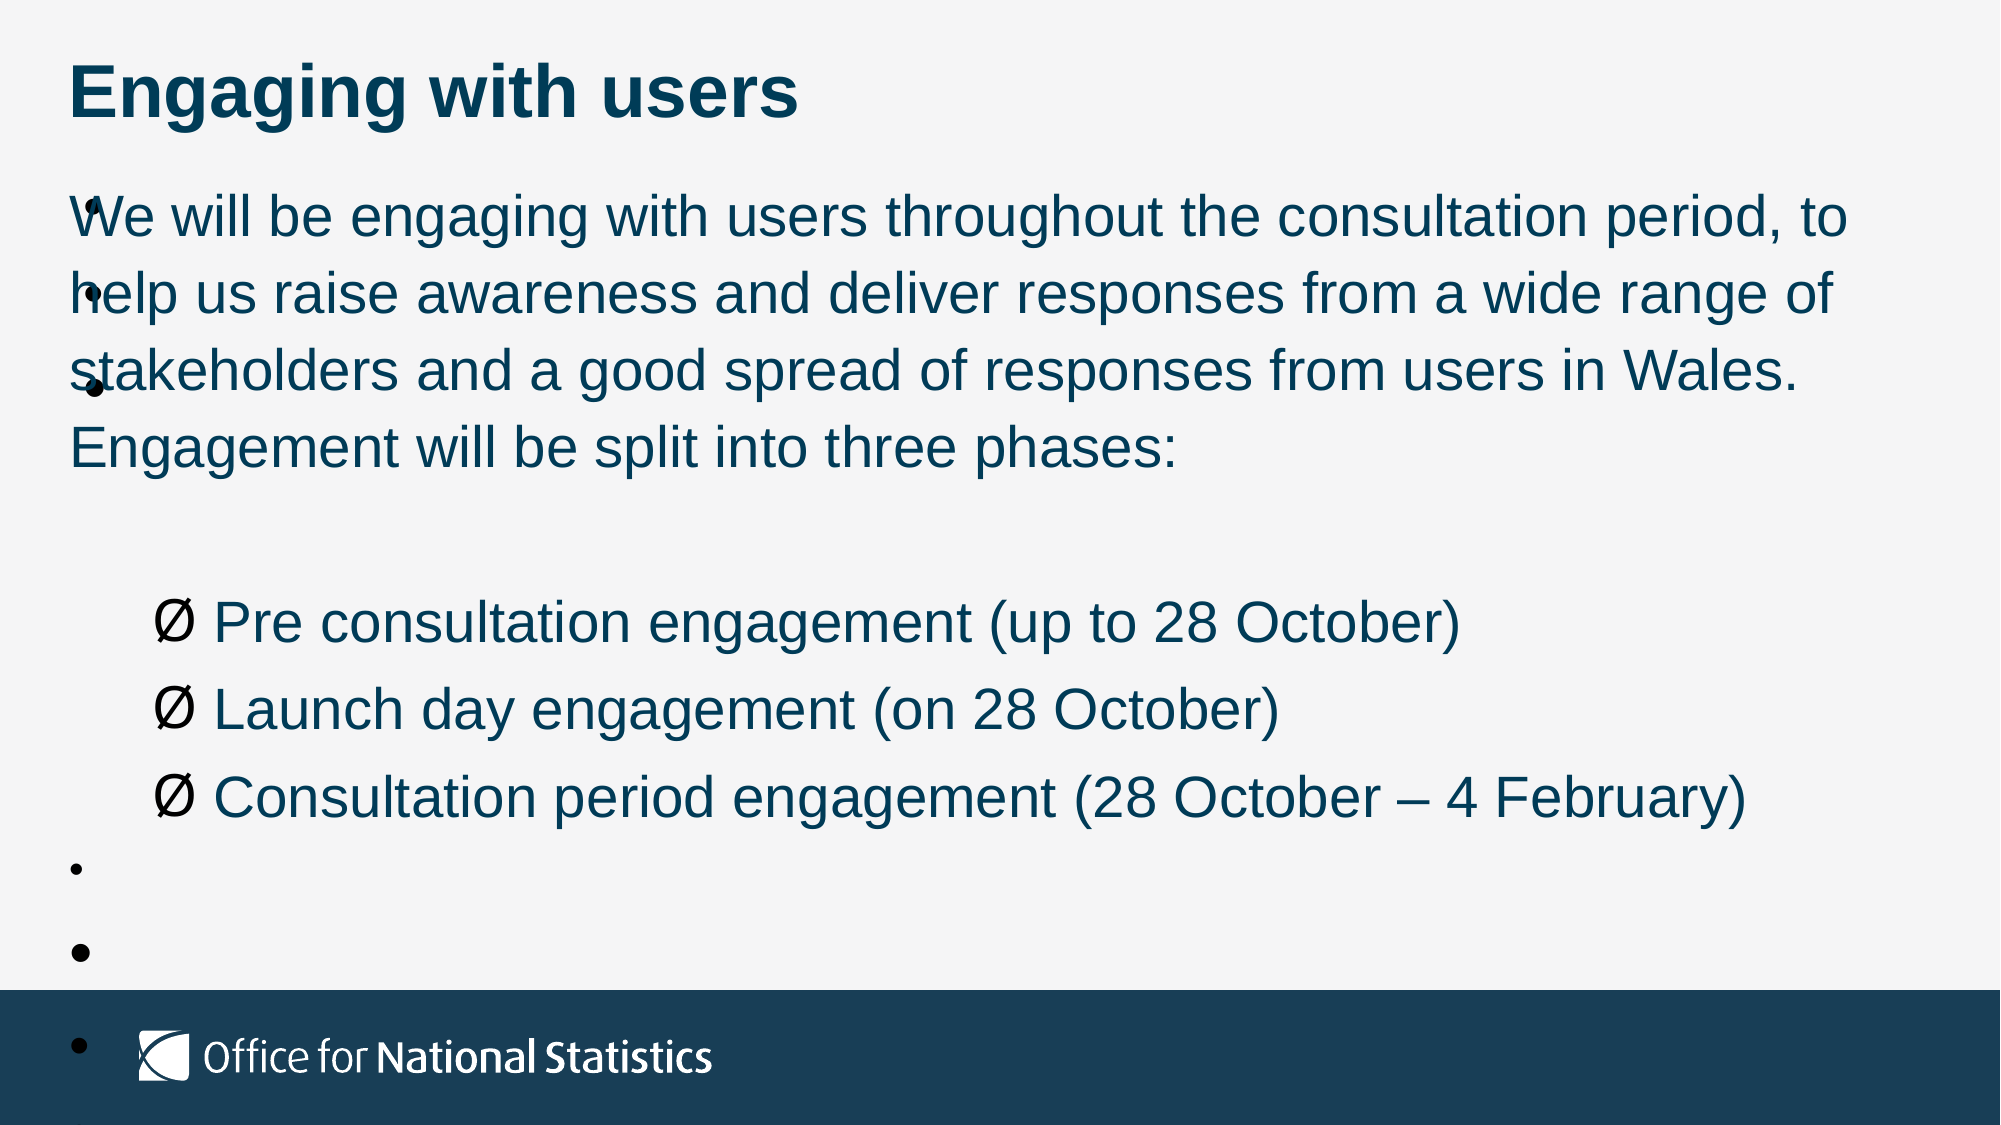

# Engaging with users
We will be engaging with users throughout the consultation period, to help us raise awareness and deliver responses from a wide range of stakeholders and a good spread of responses from users in Wales. Engagement will be split into three phases:
 Pre consultation engagement (up to 28 October)
 Launch day engagement (on 28 October)
 Consultation period engagement (28 October – 4 February)